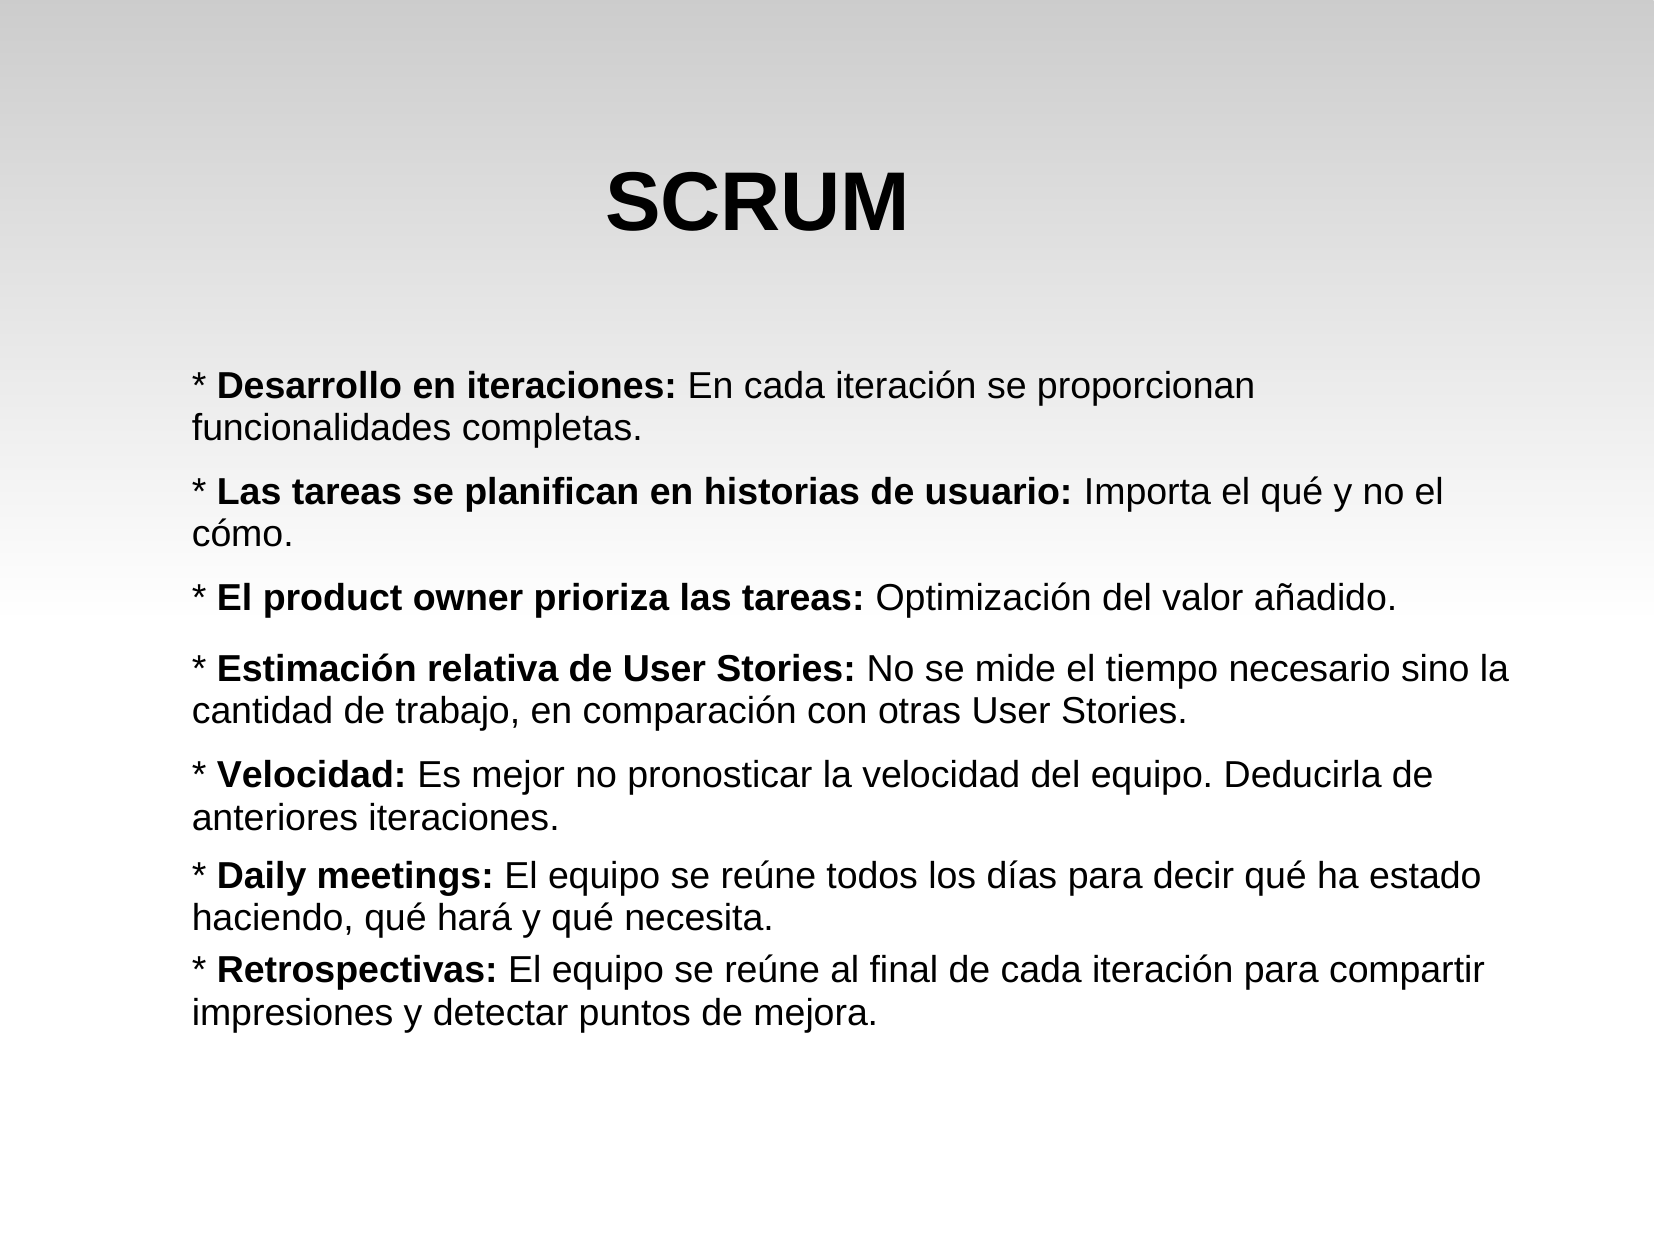

SCRUM
* Desarrollo en iteraciones: En cada iteración se proporcionan funcionalidades completas.
* Las tareas se planifican en historias de usuario: Importa el qué y no el cómo.
* El product owner prioriza las tareas: Optimización del valor añadido.
* Estimación relativa de User Stories: No se mide el tiempo necesario sino la cantidad de trabajo, en comparación con otras User Stories.
* Velocidad: Es mejor no pronosticar la velocidad del equipo. Deducirla de anteriores iteraciones.
* Daily meetings: El equipo se reúne todos los días para decir qué ha estado haciendo, qué hará y qué necesita.
* Retrospectivas: El equipo se reúne al final de cada iteración para compartir impresiones y detectar puntos de mejora.